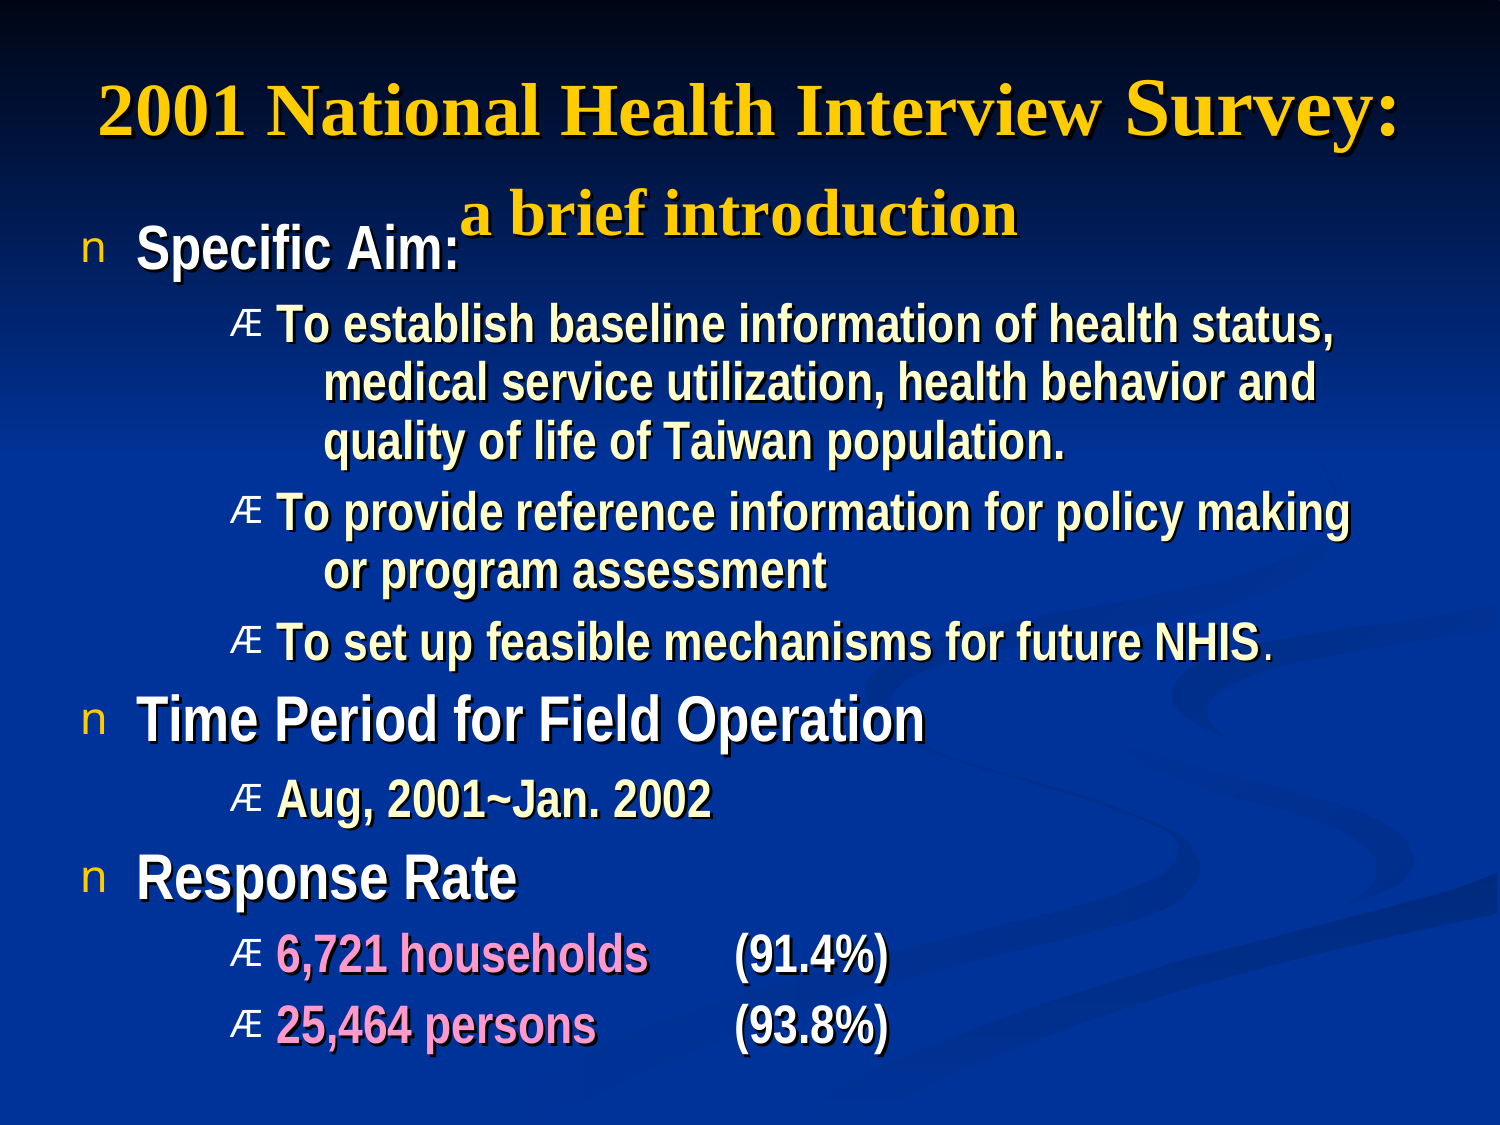

# 2001 National Health Interview Survey: a brief introduction
Specific Aim:
To establish baseline information of health status, medical service utilization, health behavior and quality of life of Taiwan population.
To provide reference information for policy making or program assessment
To set up feasible mechanisms for future NHIS.
Time Period for Field Operation
Aug, 2001~Jan. 2002
Response Rate
6,721 households	(91.4%)
25,464 persons	(93.8%)